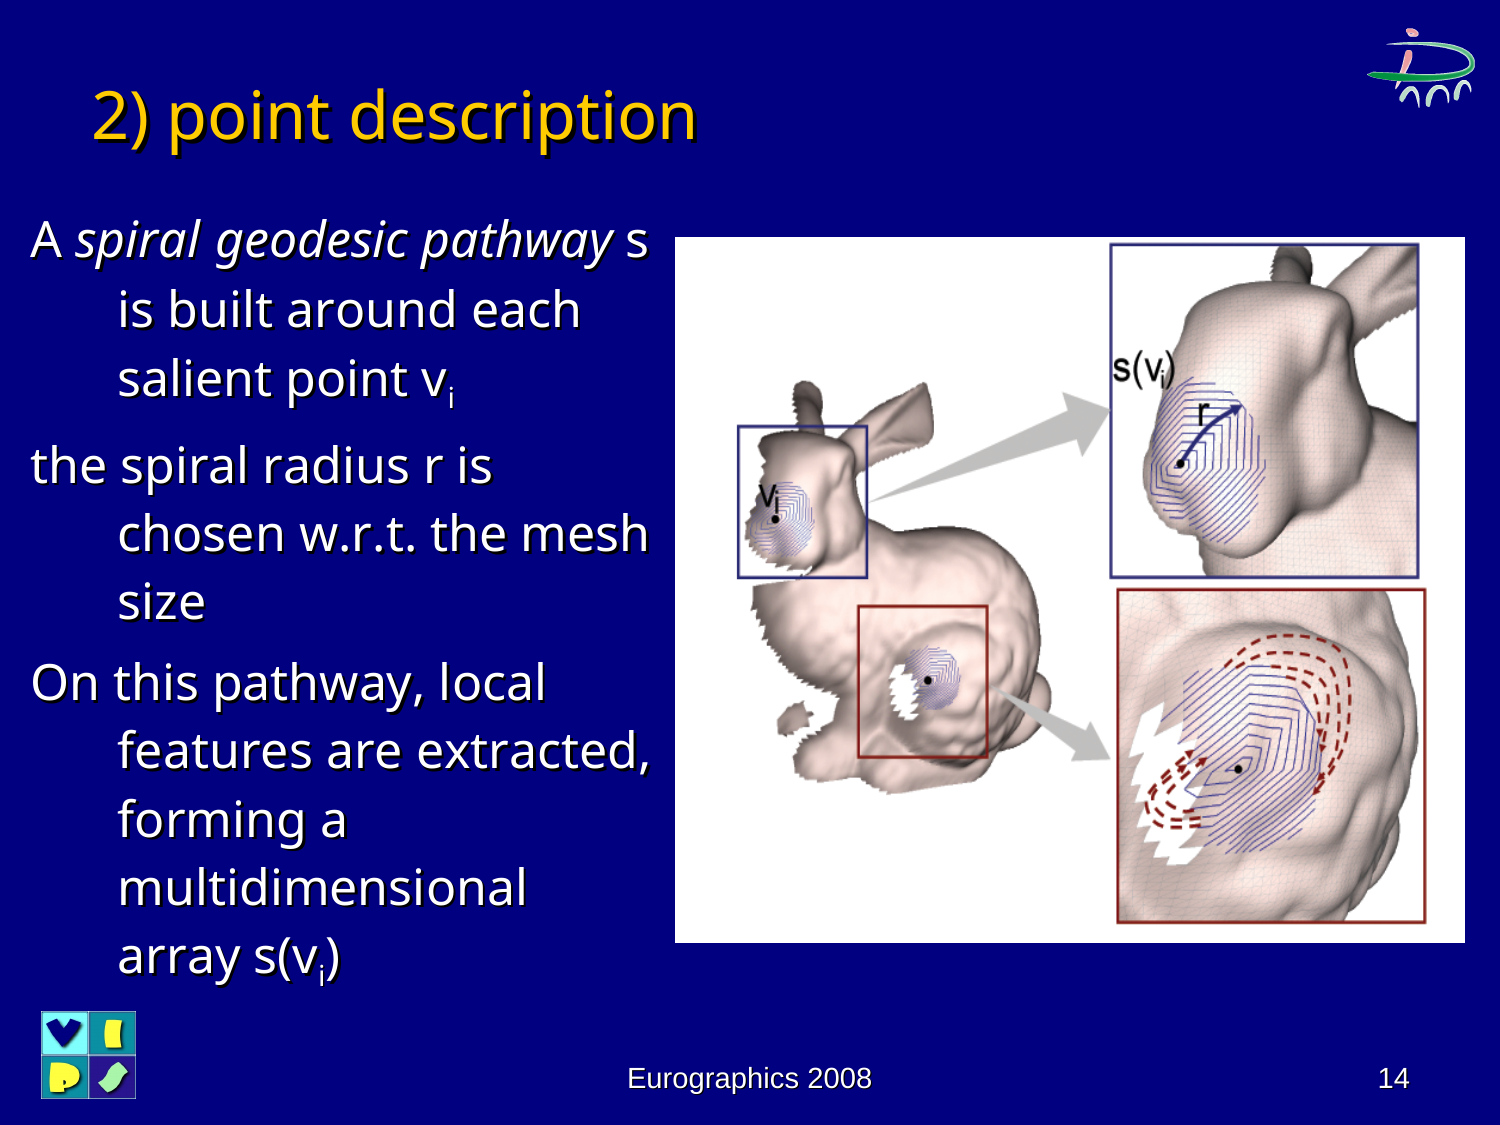

# 2) point description
A spiral geodesic pathway s is built around each salient point vi
the spiral radius r is chosen w.r.t. the mesh size
On this pathway, local features are extracted, forming a multidimensional array s(vi)
Eurographics 2008
14